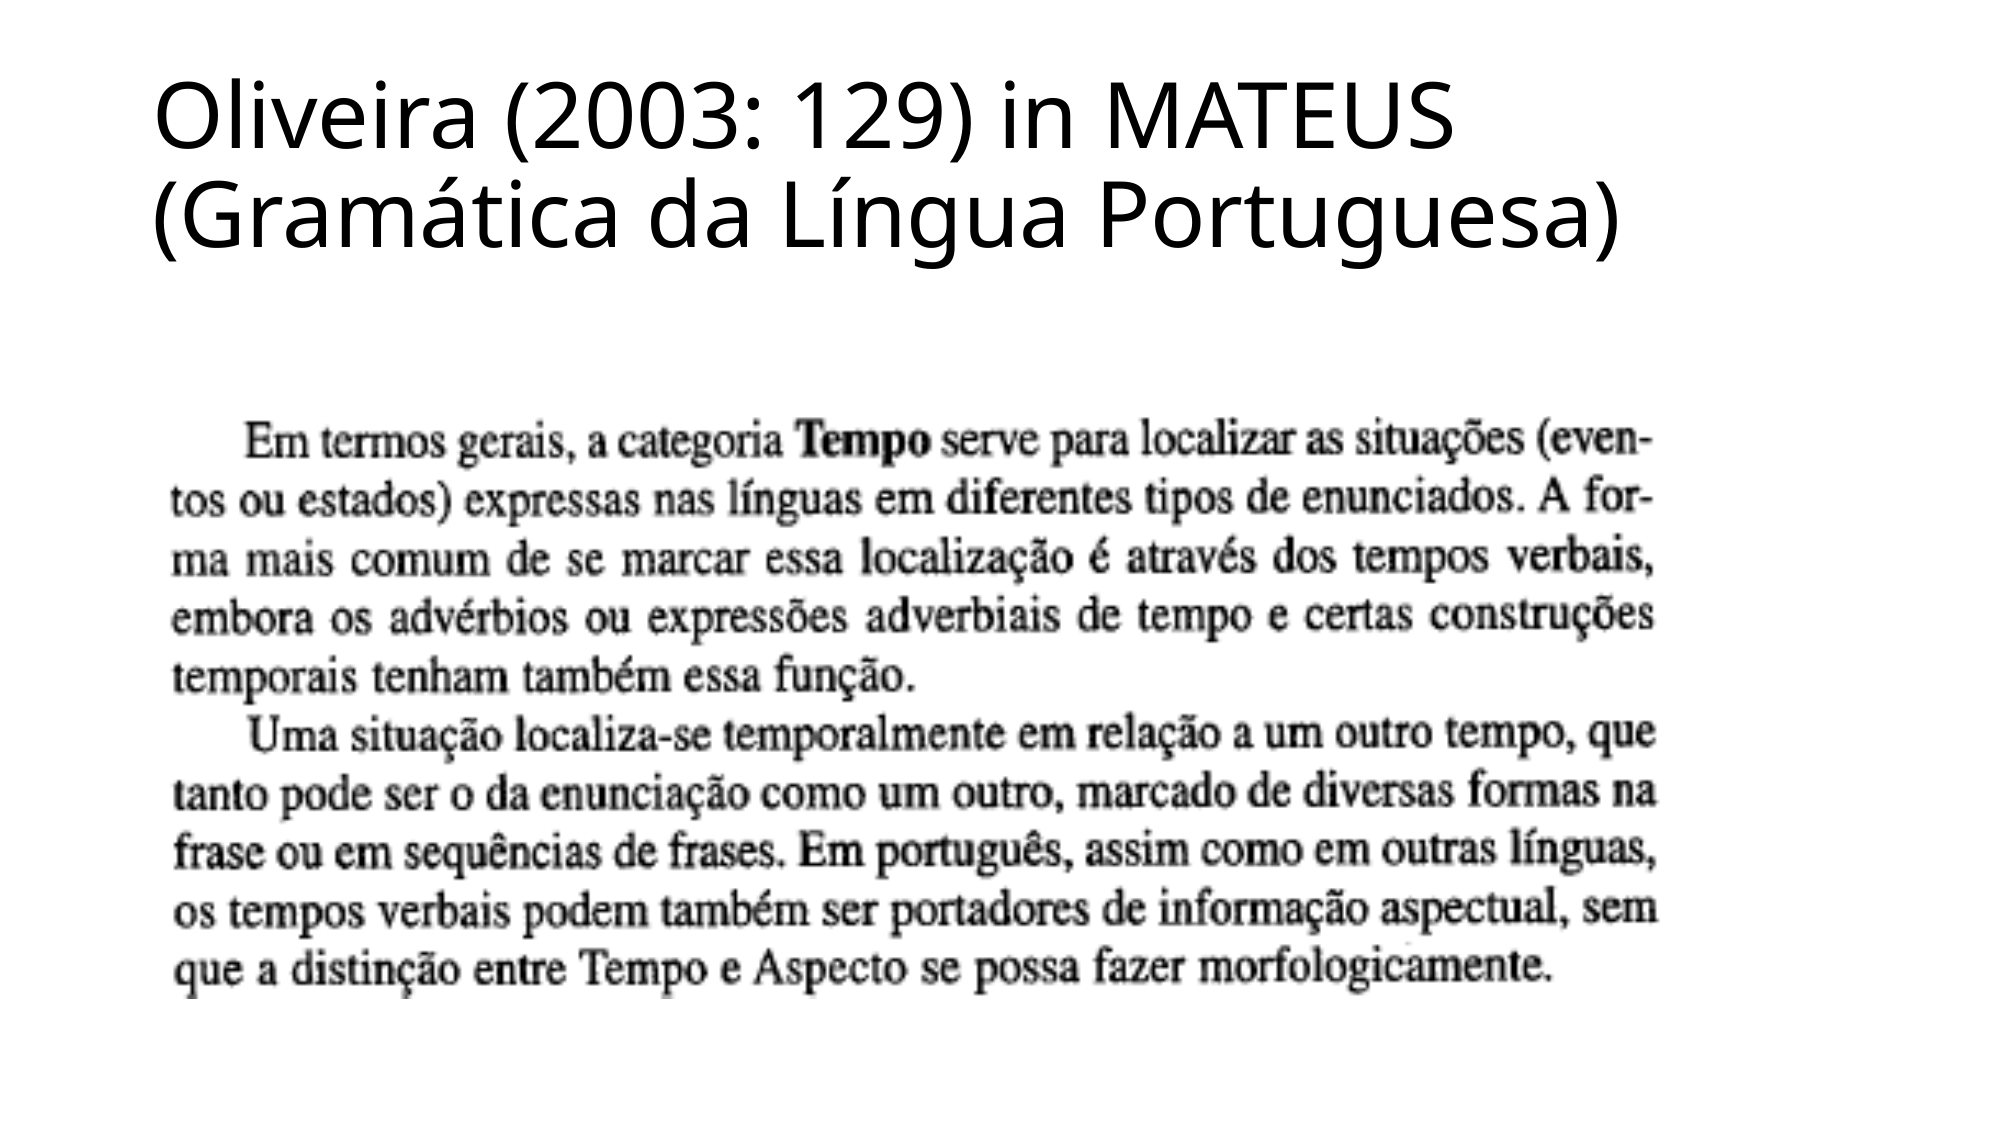

# Oliveira (2003: 129) in MATEUS (Gramática da Língua Portuguesa)